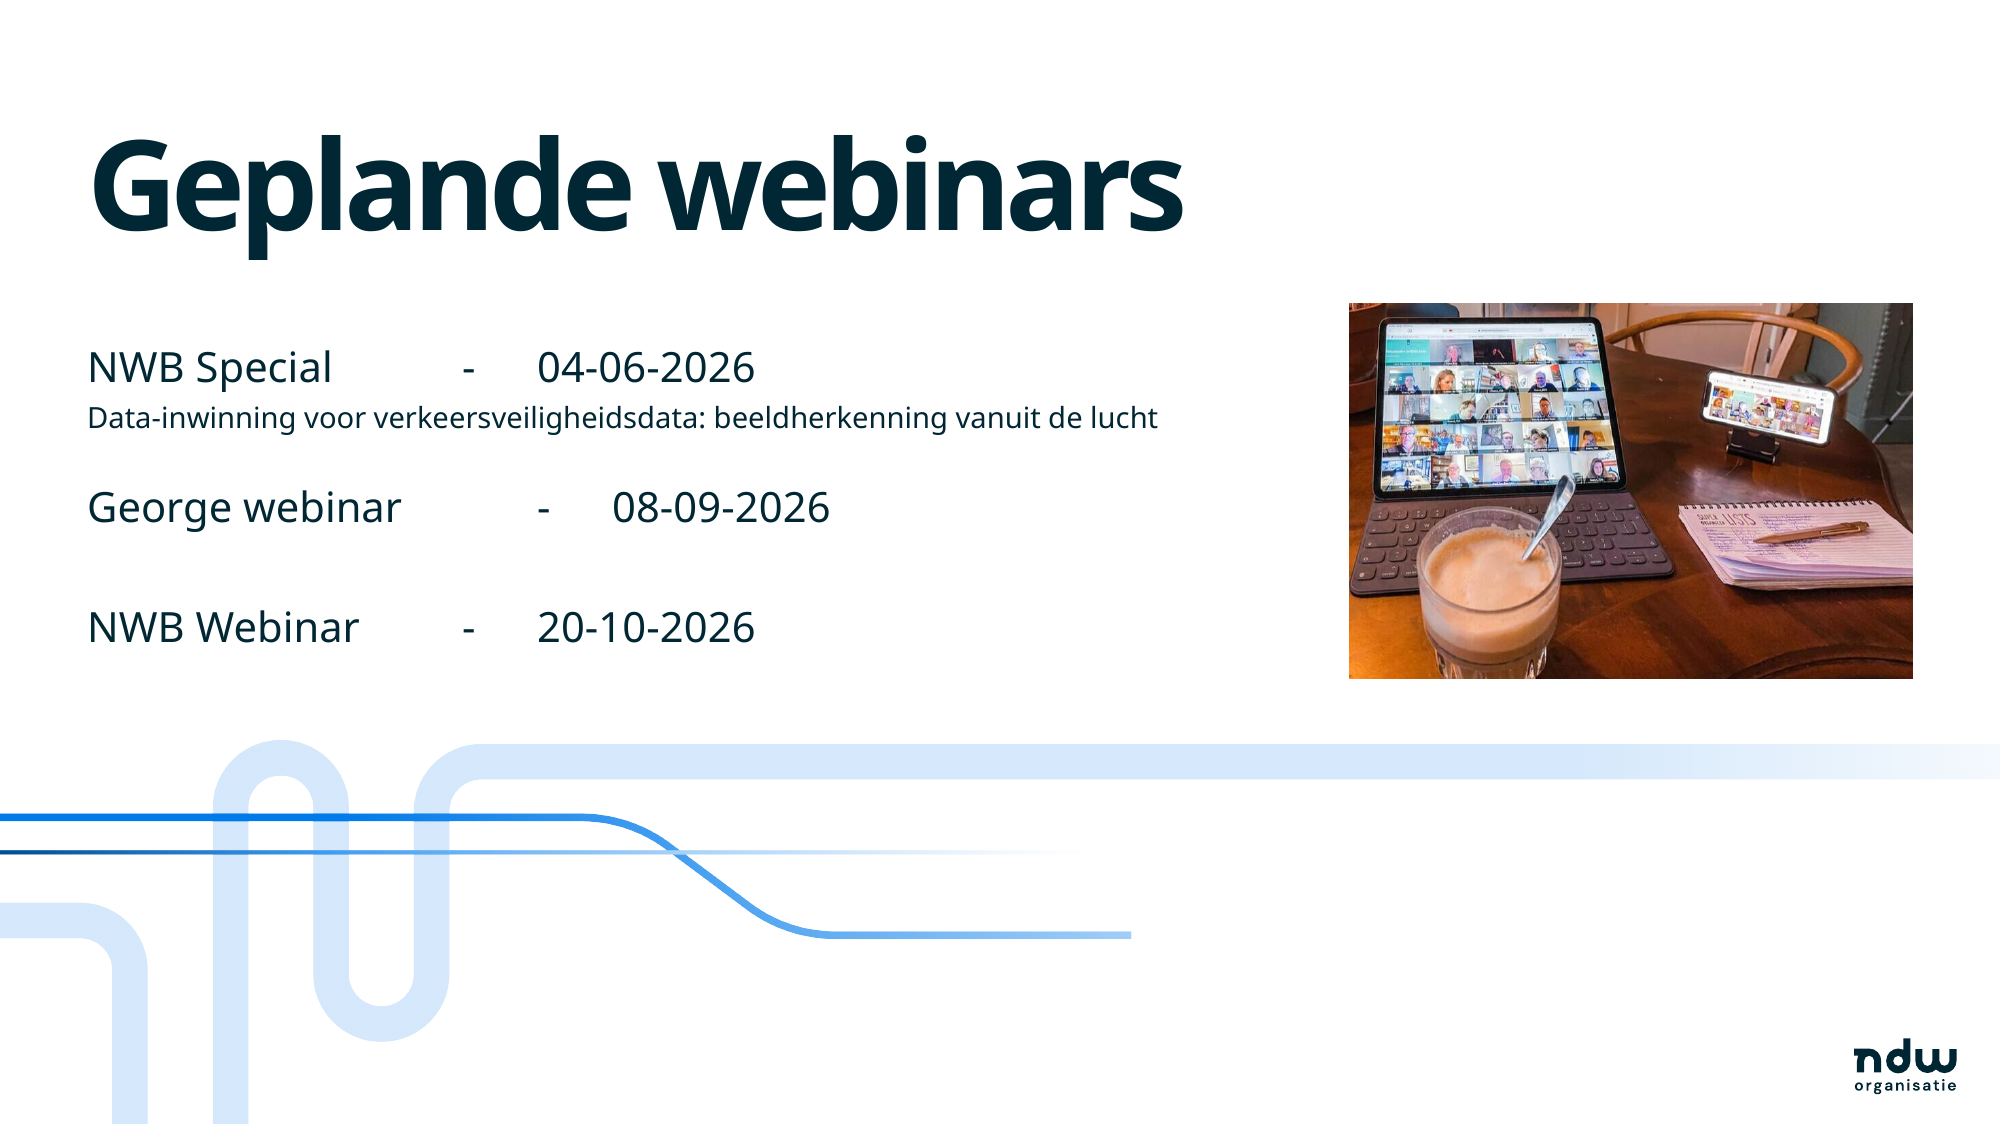

# Geplande webinars NWB Special		- 	04-06-2026 Data-inwinning voor verkeersveiligheidsdata: beeldherkenning vanuit de lucht George webinar		- 	08-09-2026 NWB Webinar 		- 	20-10-2026